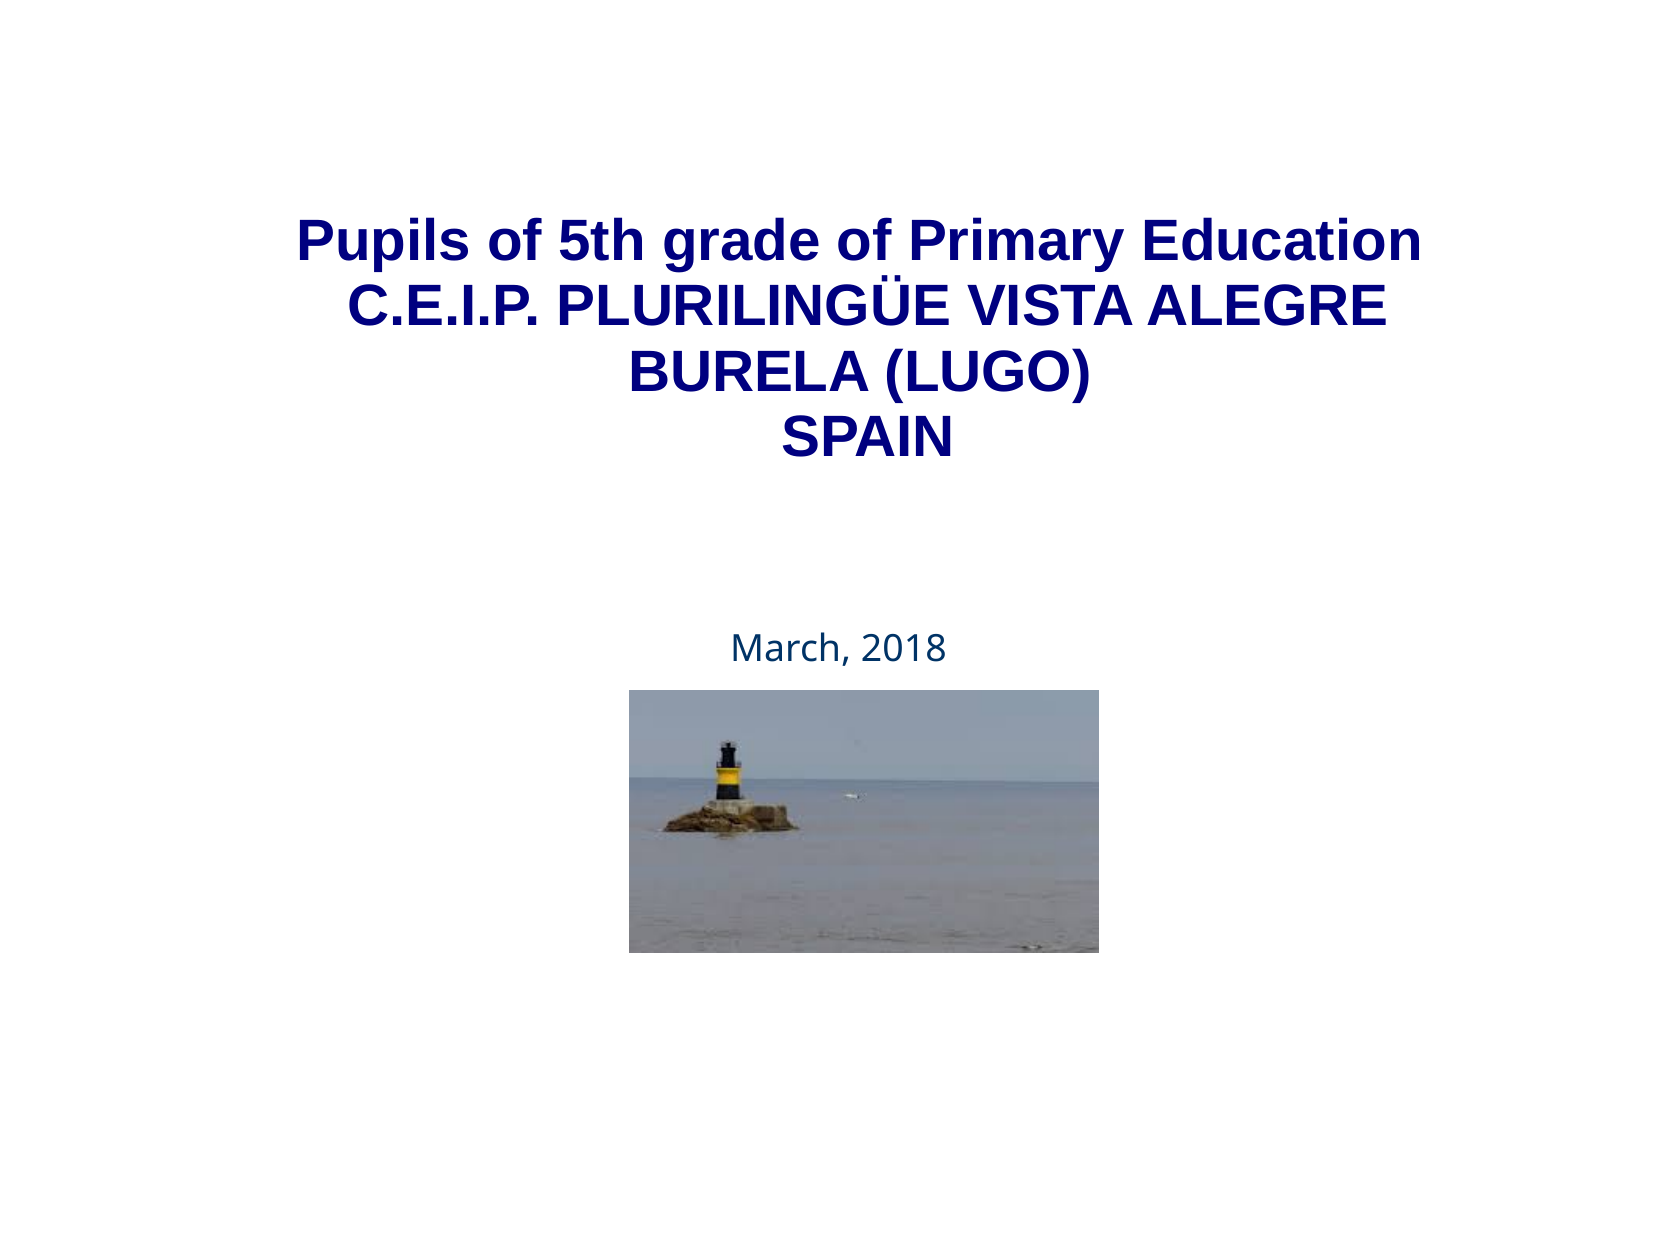

Pupils of 5th grade of Primary Education
C.E.I.P. PLURILINGÜE VISTA ALEGRE
BURELA (LUGO)
SPAIN
March, 2018